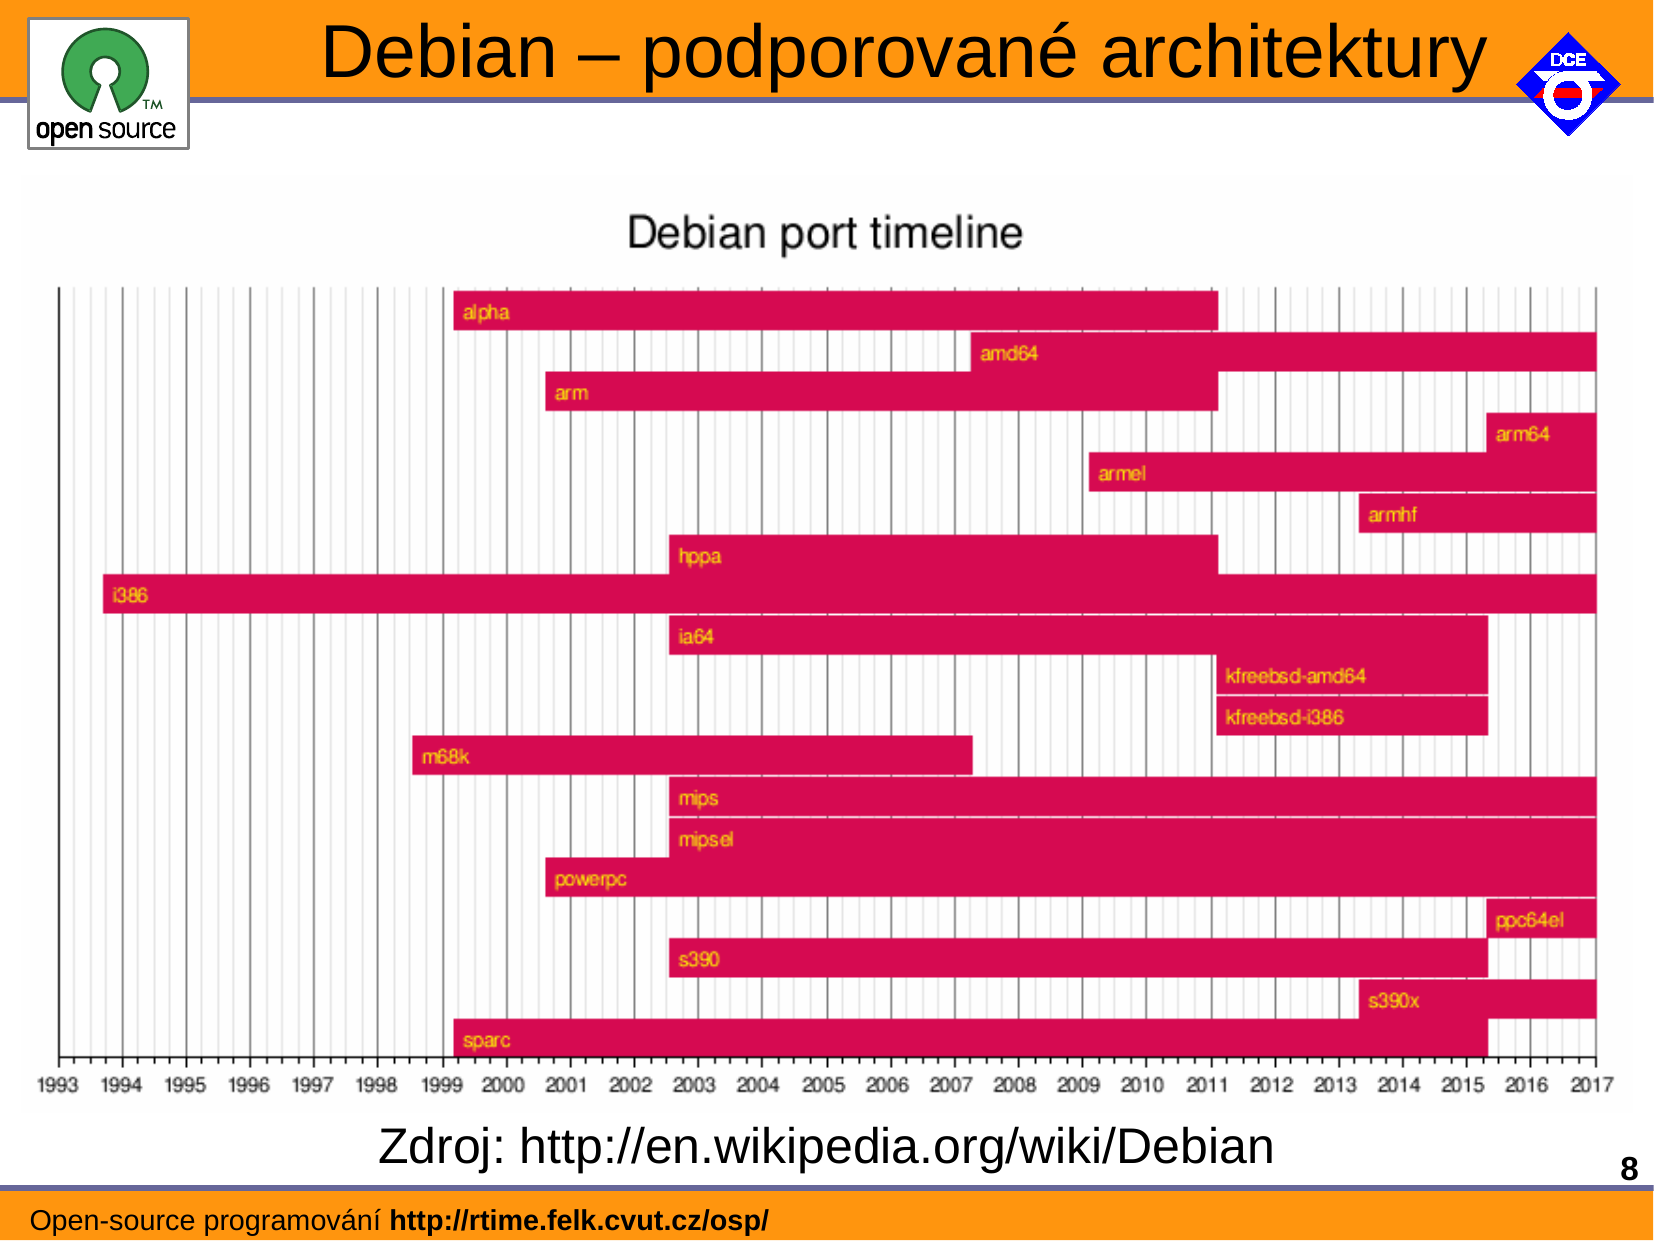

# Debian – podporované architektury
Zdroj: http://en.wikipedia.org/wiki/Debian